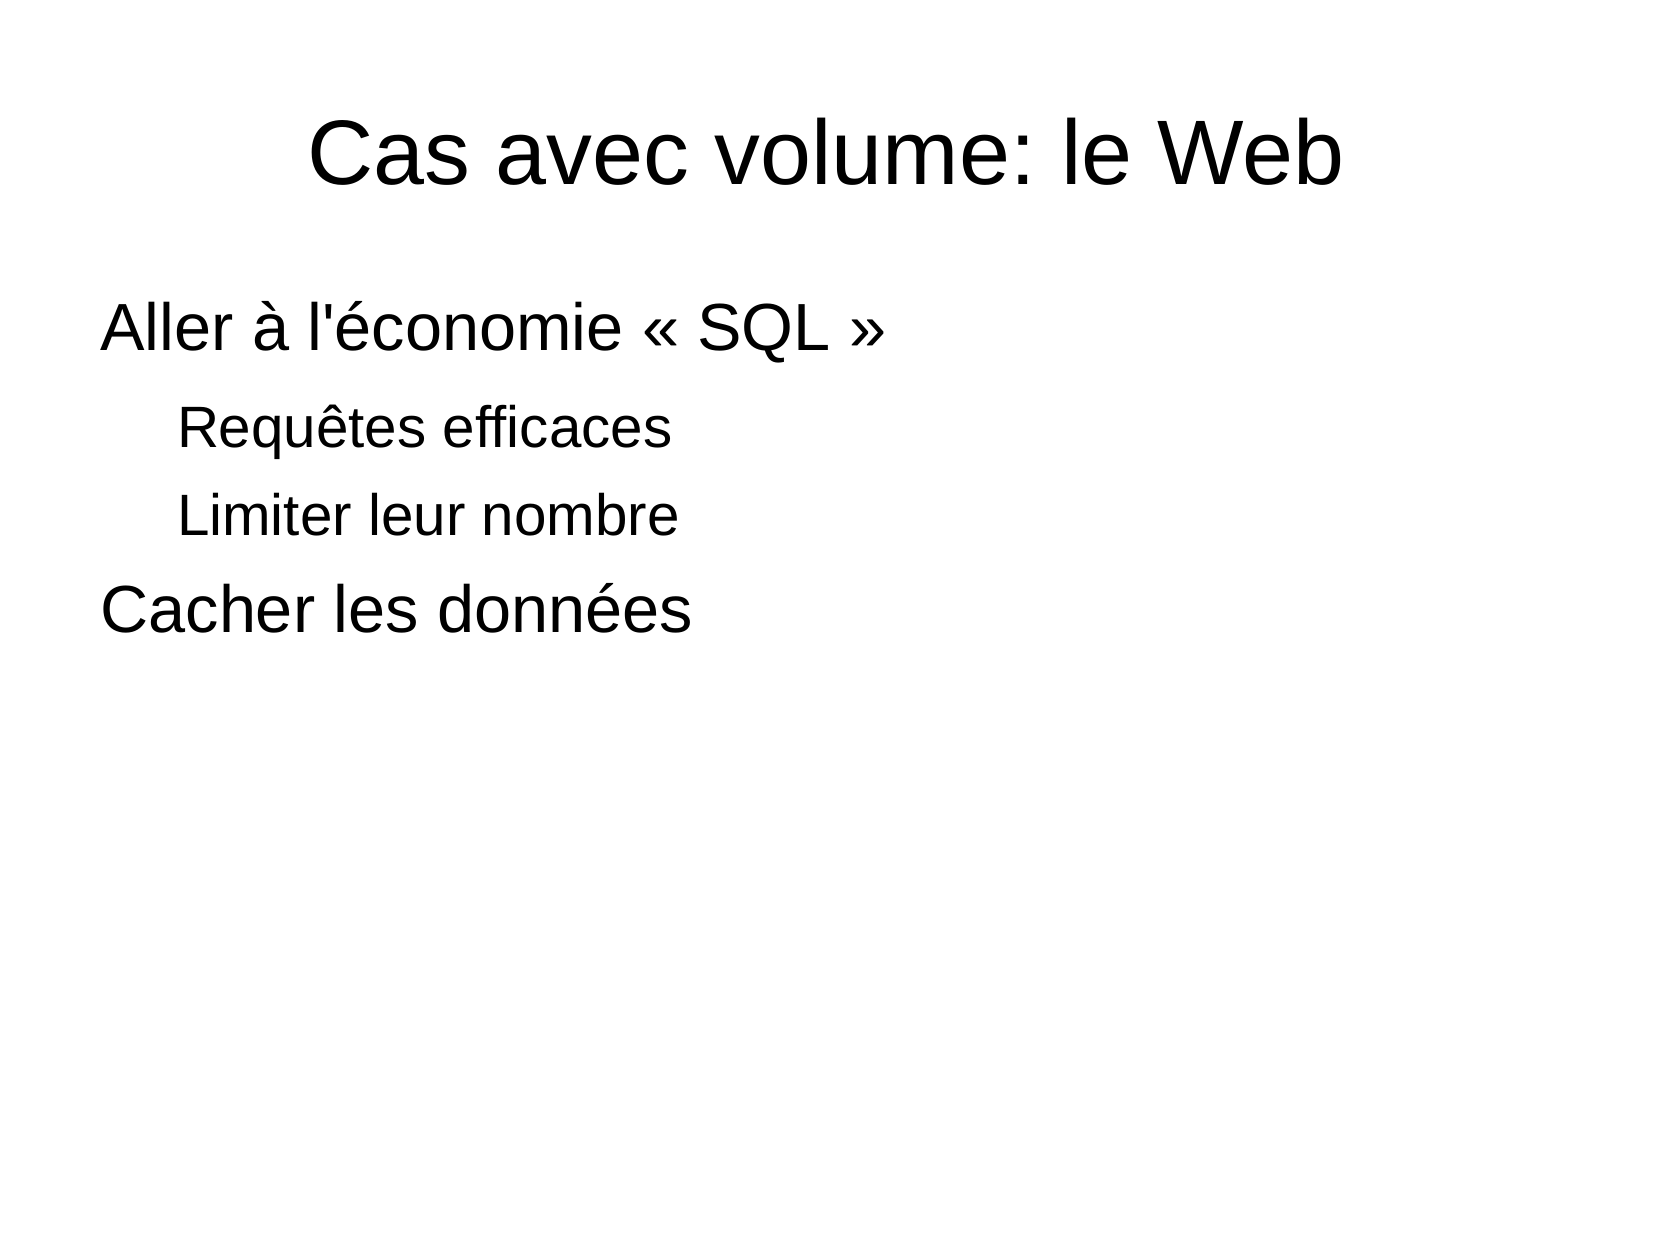

# Cas avec volume: le Web
Aller à l'économie « SQL »
Requêtes efficaces
Limiter leur nombre
Cacher les données